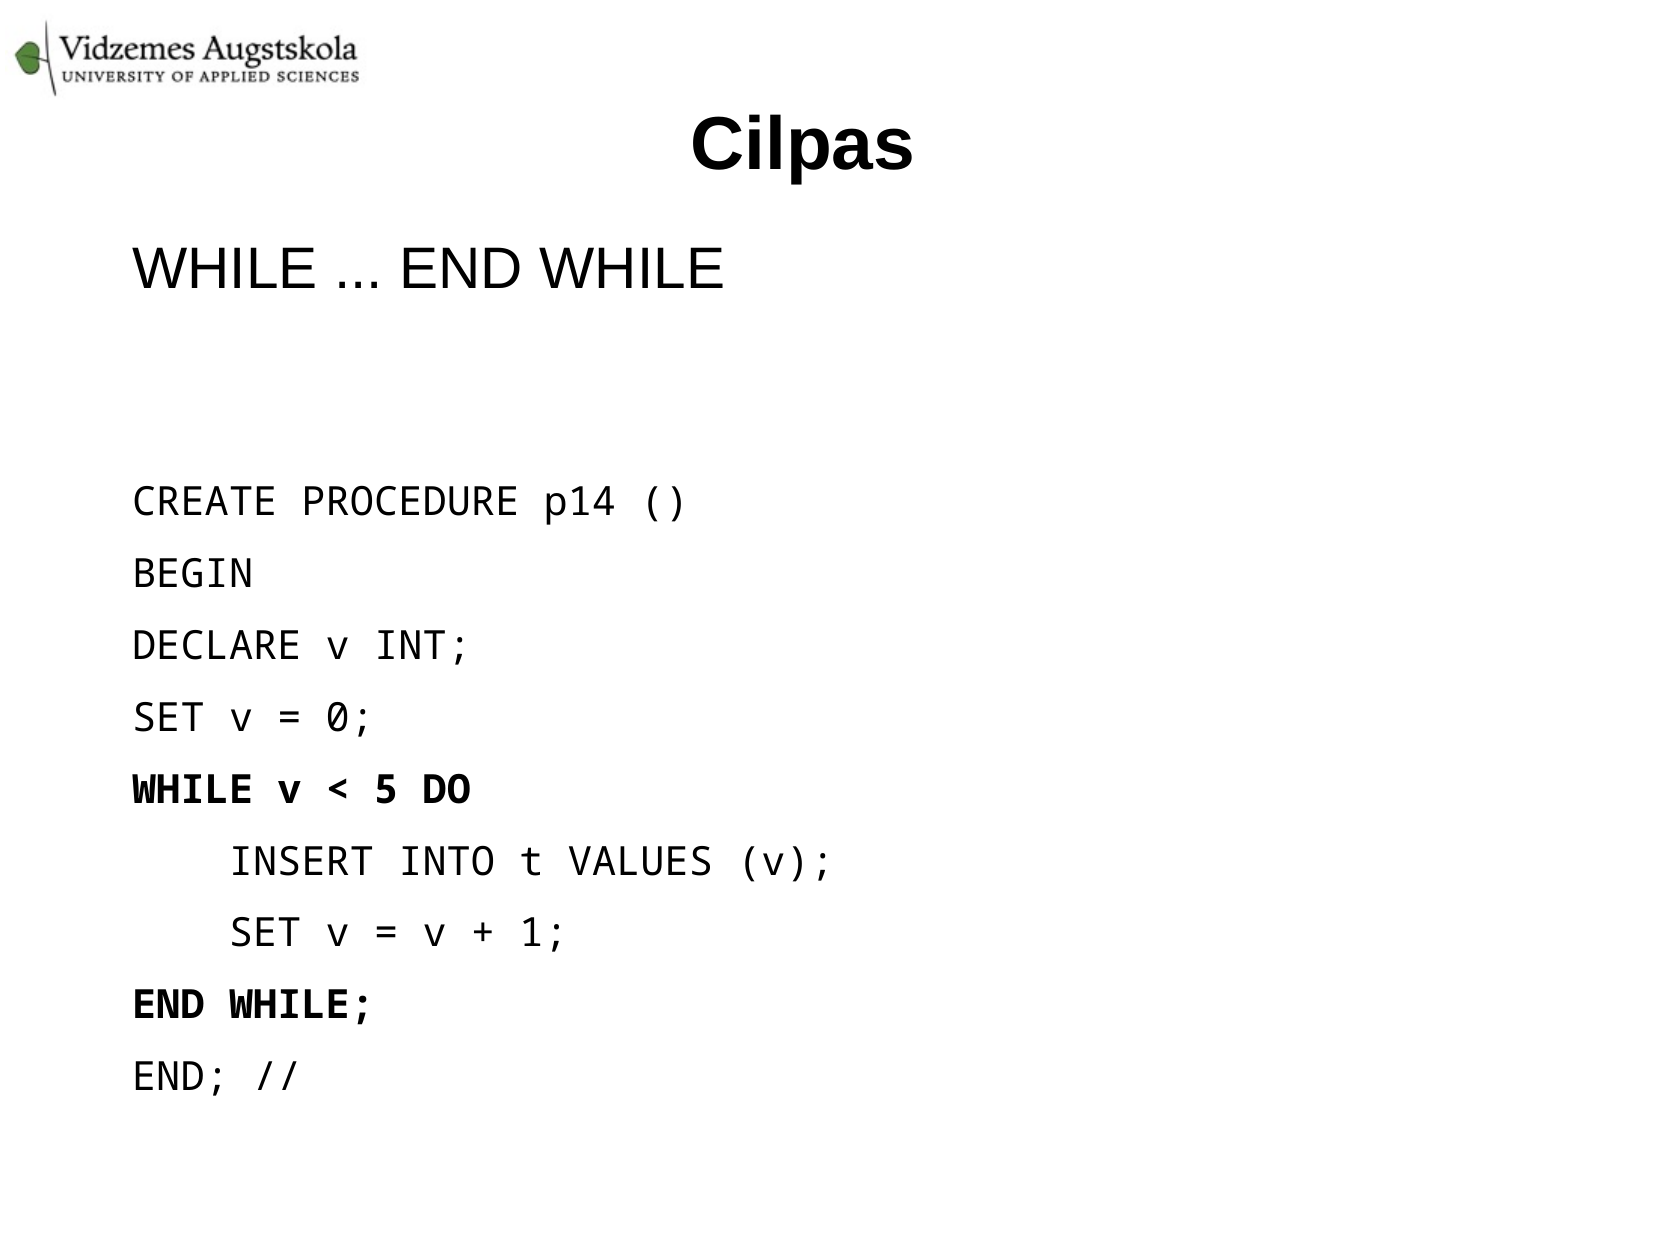

# Cilpas
WHILE ... END WHILE
CREATE PROCEDURE p14 ()
BEGIN
DECLARE v INT;
SET v = 0;
WHILE v < 5 DO
 INSERT INTO t VALUES (v);
 SET v = v + 1;
END WHILE;
END; //